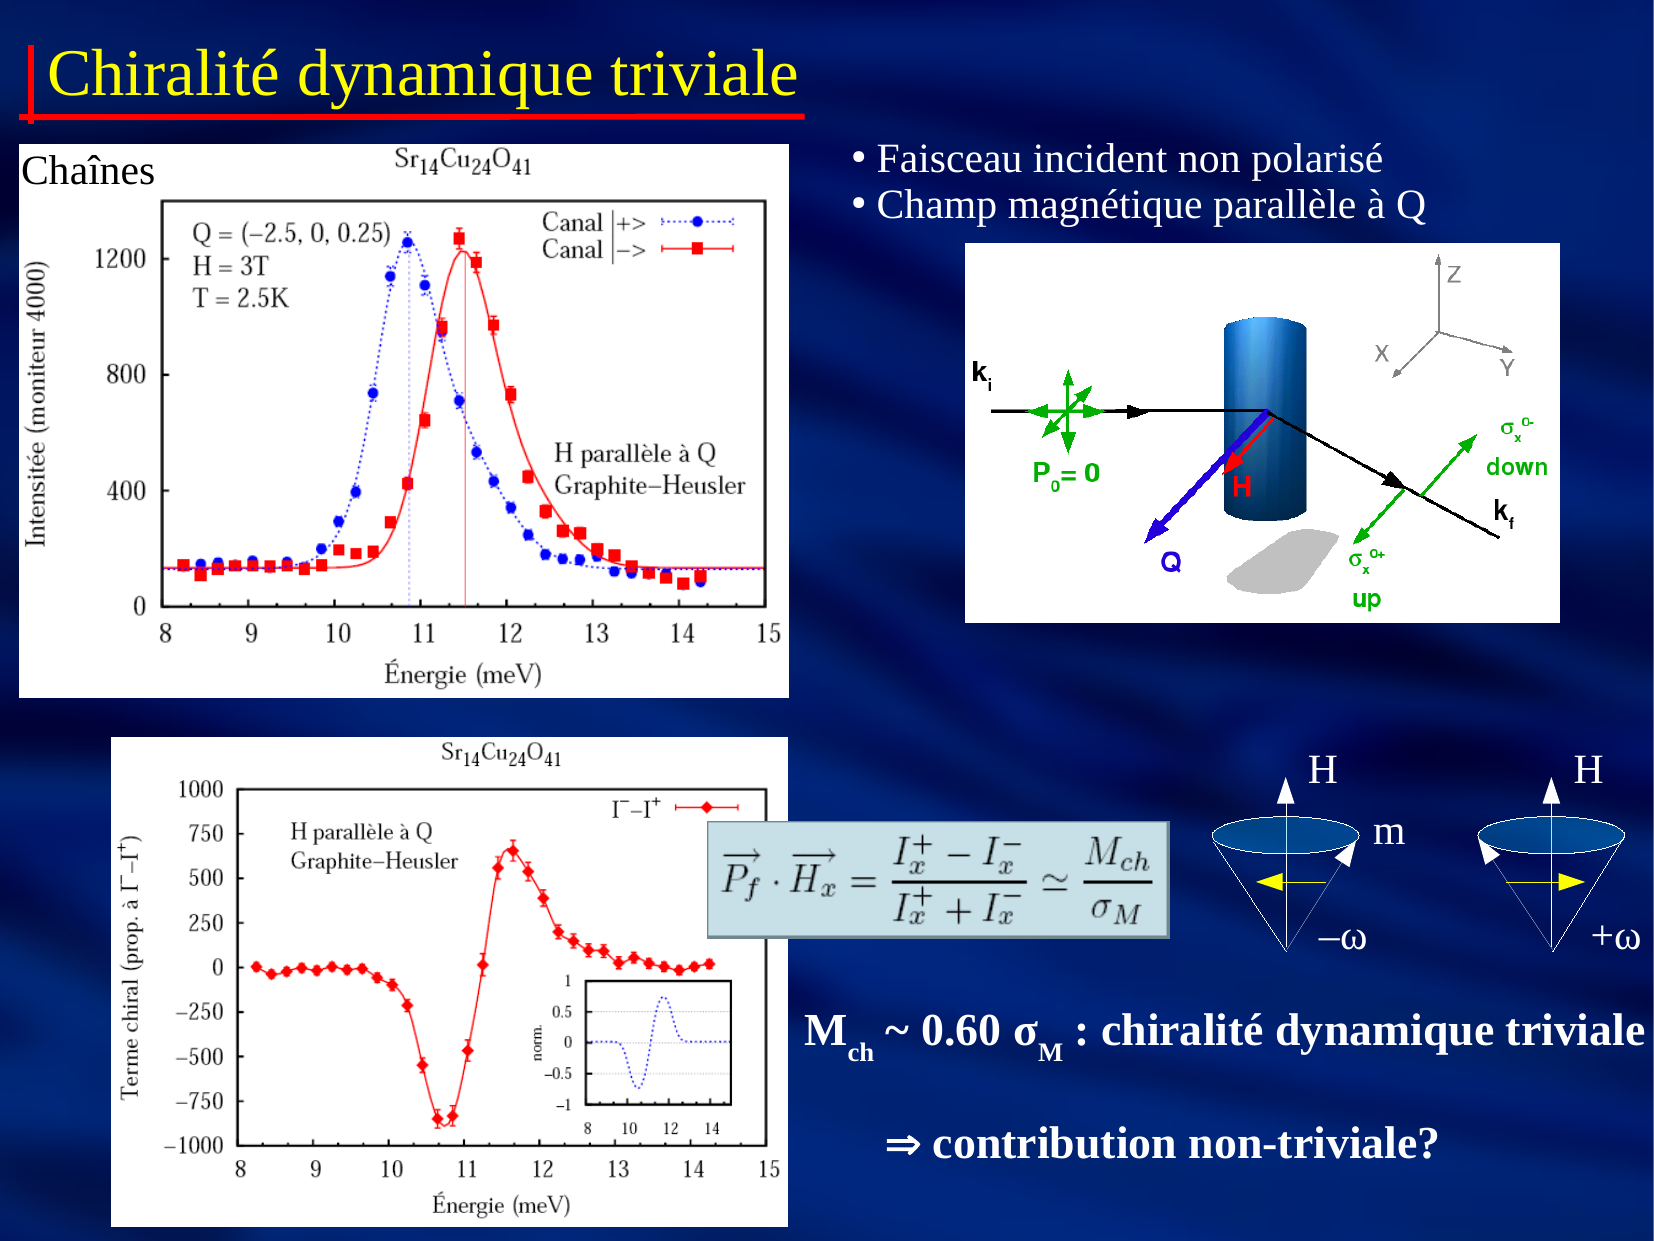

Chiralité dynamique triviale
 Faisceau incident non polarisé
 Champ magnétique parallèle à Q
Chaînes
Mch ~ 0.60 σM : chiralité dynamique triviale
  contribution non-triviale?
H
H
m
–ω
+ω